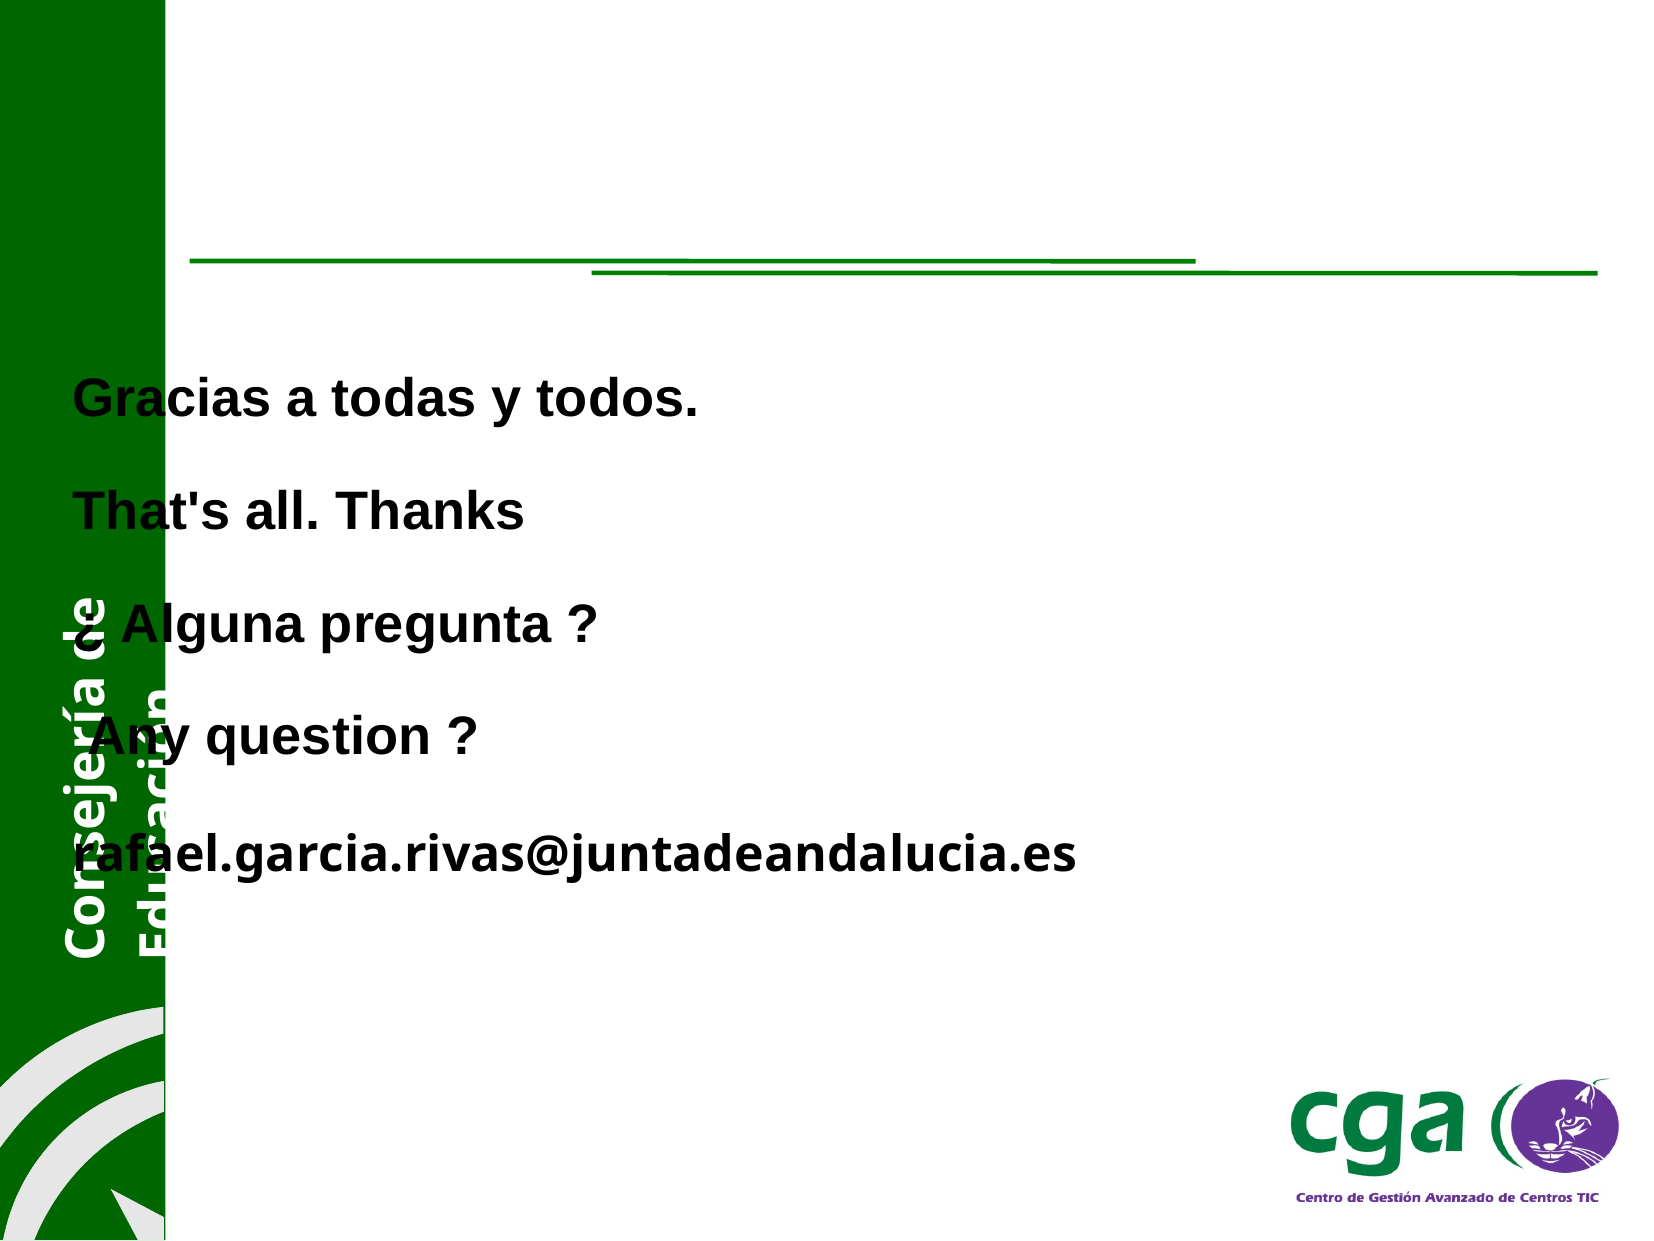

Gracias a todas y todos.
That's all. Thanks
¿ Alguna pregunta ?
 Any question ?
rafael.garcia.rivas@juntadeandalucia.es